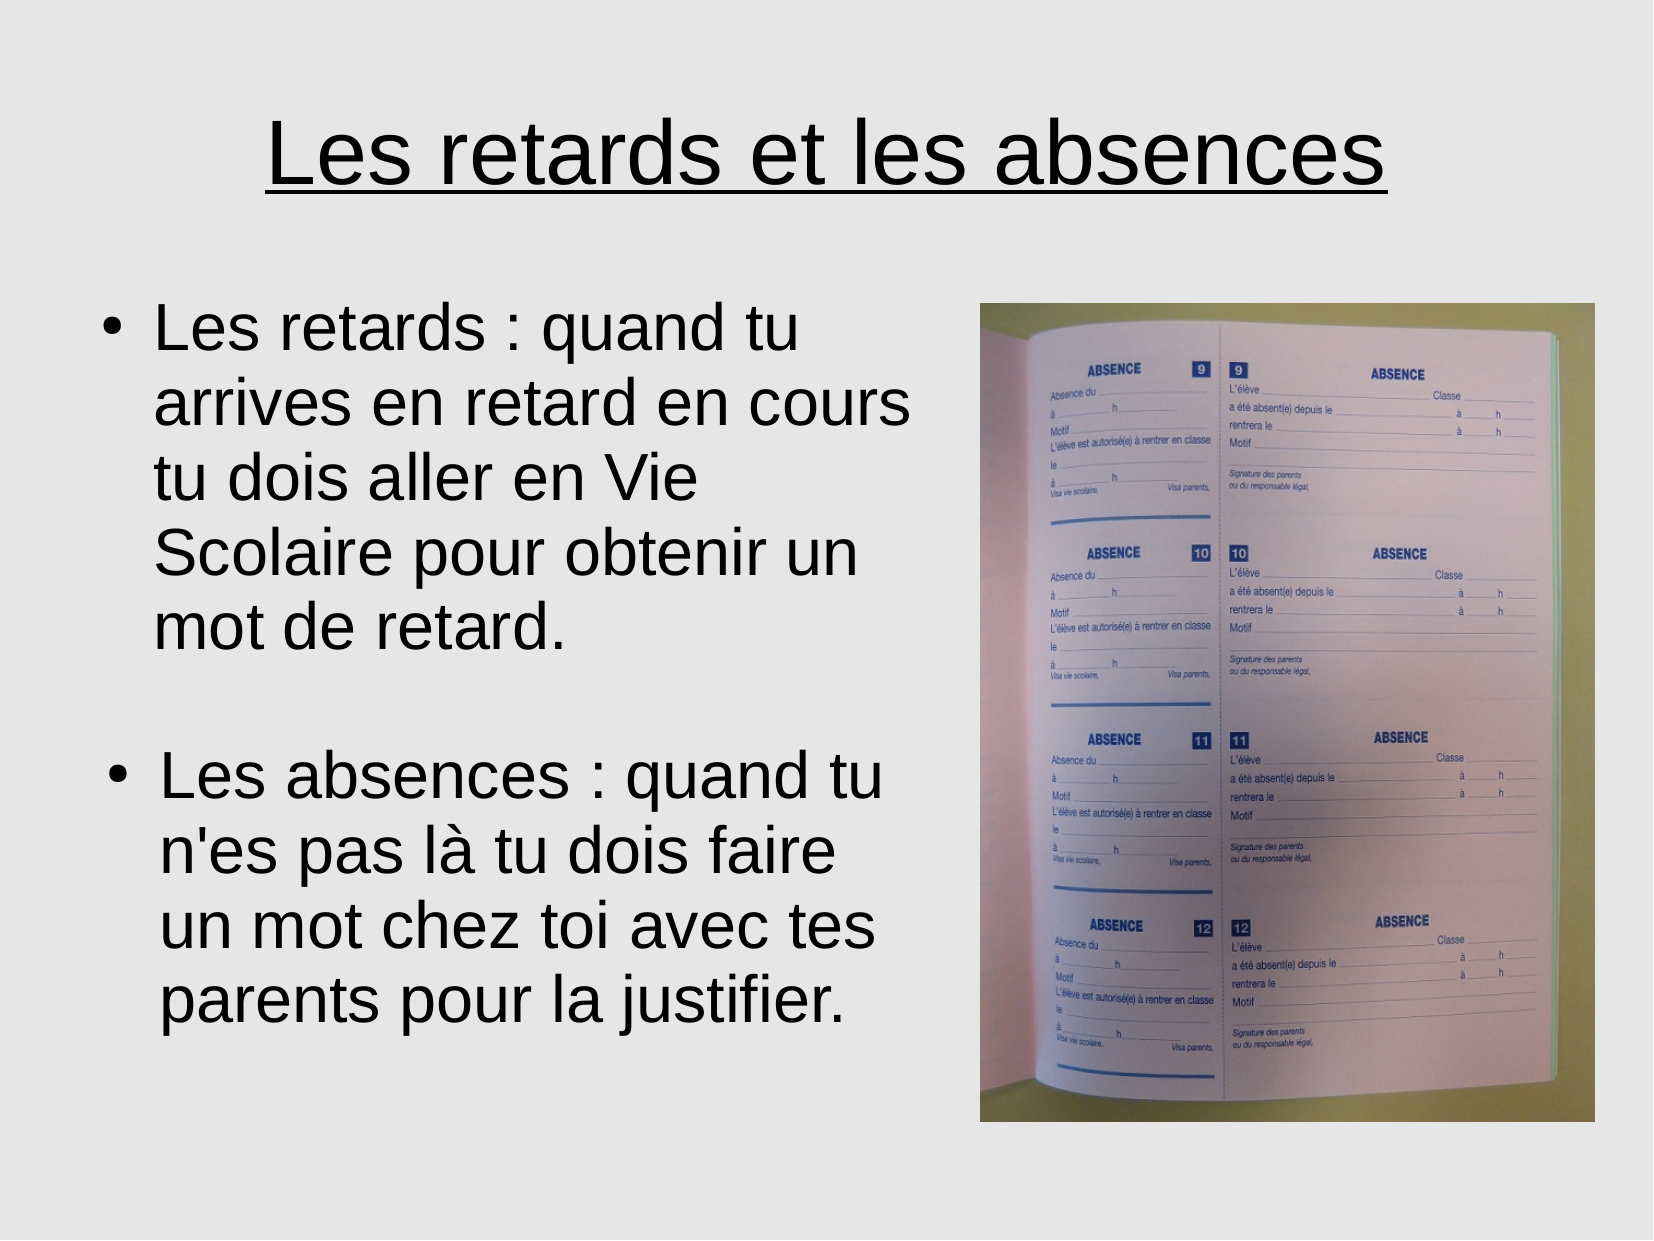

# Les retards et les absences
Les retards : quand tu arrives en retard en cours tu dois aller en Vie Scolaire pour obtenir un mot de retard.
Les absences : quand tu n'es pas là tu dois faire un mot chez toi avec tes parents pour la justifier.